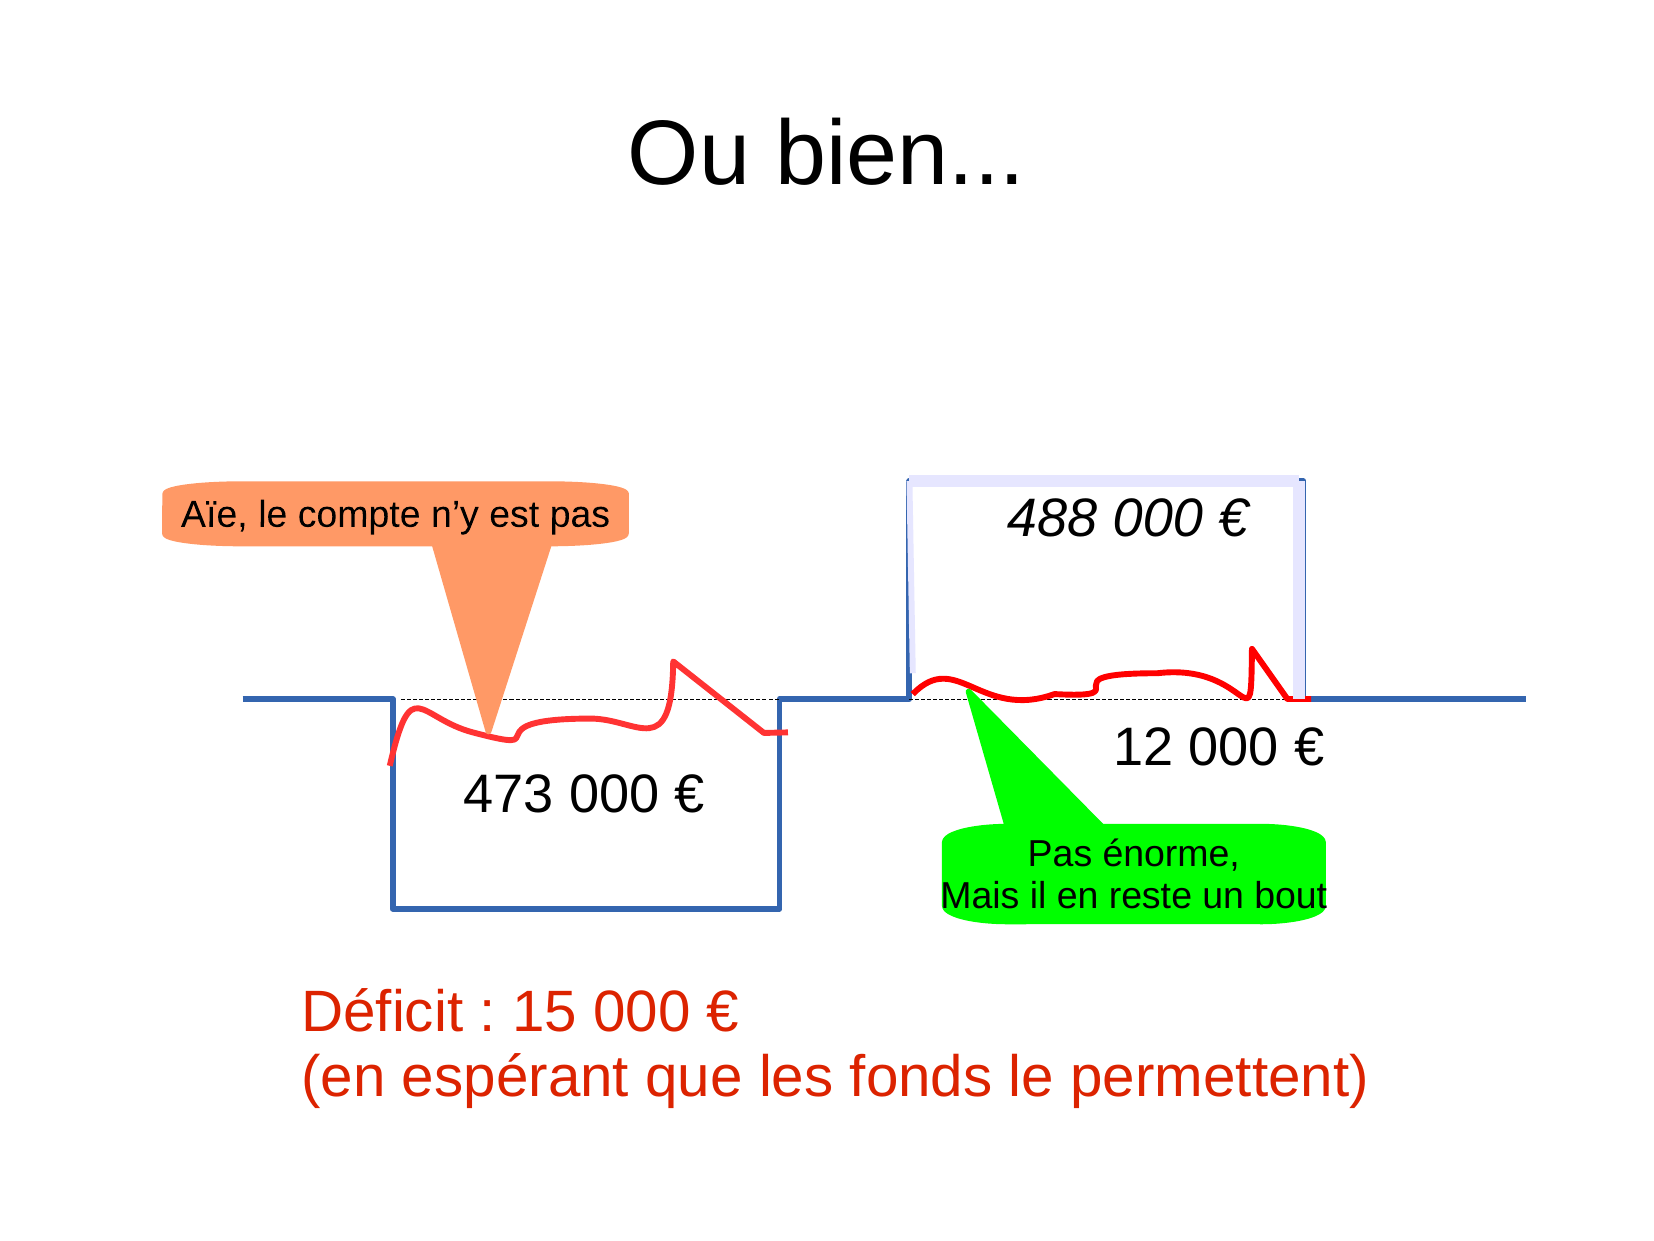

# Ou bien...
488 000 €
Aïe, le compte n’y est pas
12 000 €
473 000 €
Pas énorme,
Mais il en reste un bout
Déficit : 15 000 €
(en espérant que les fonds le permettent)